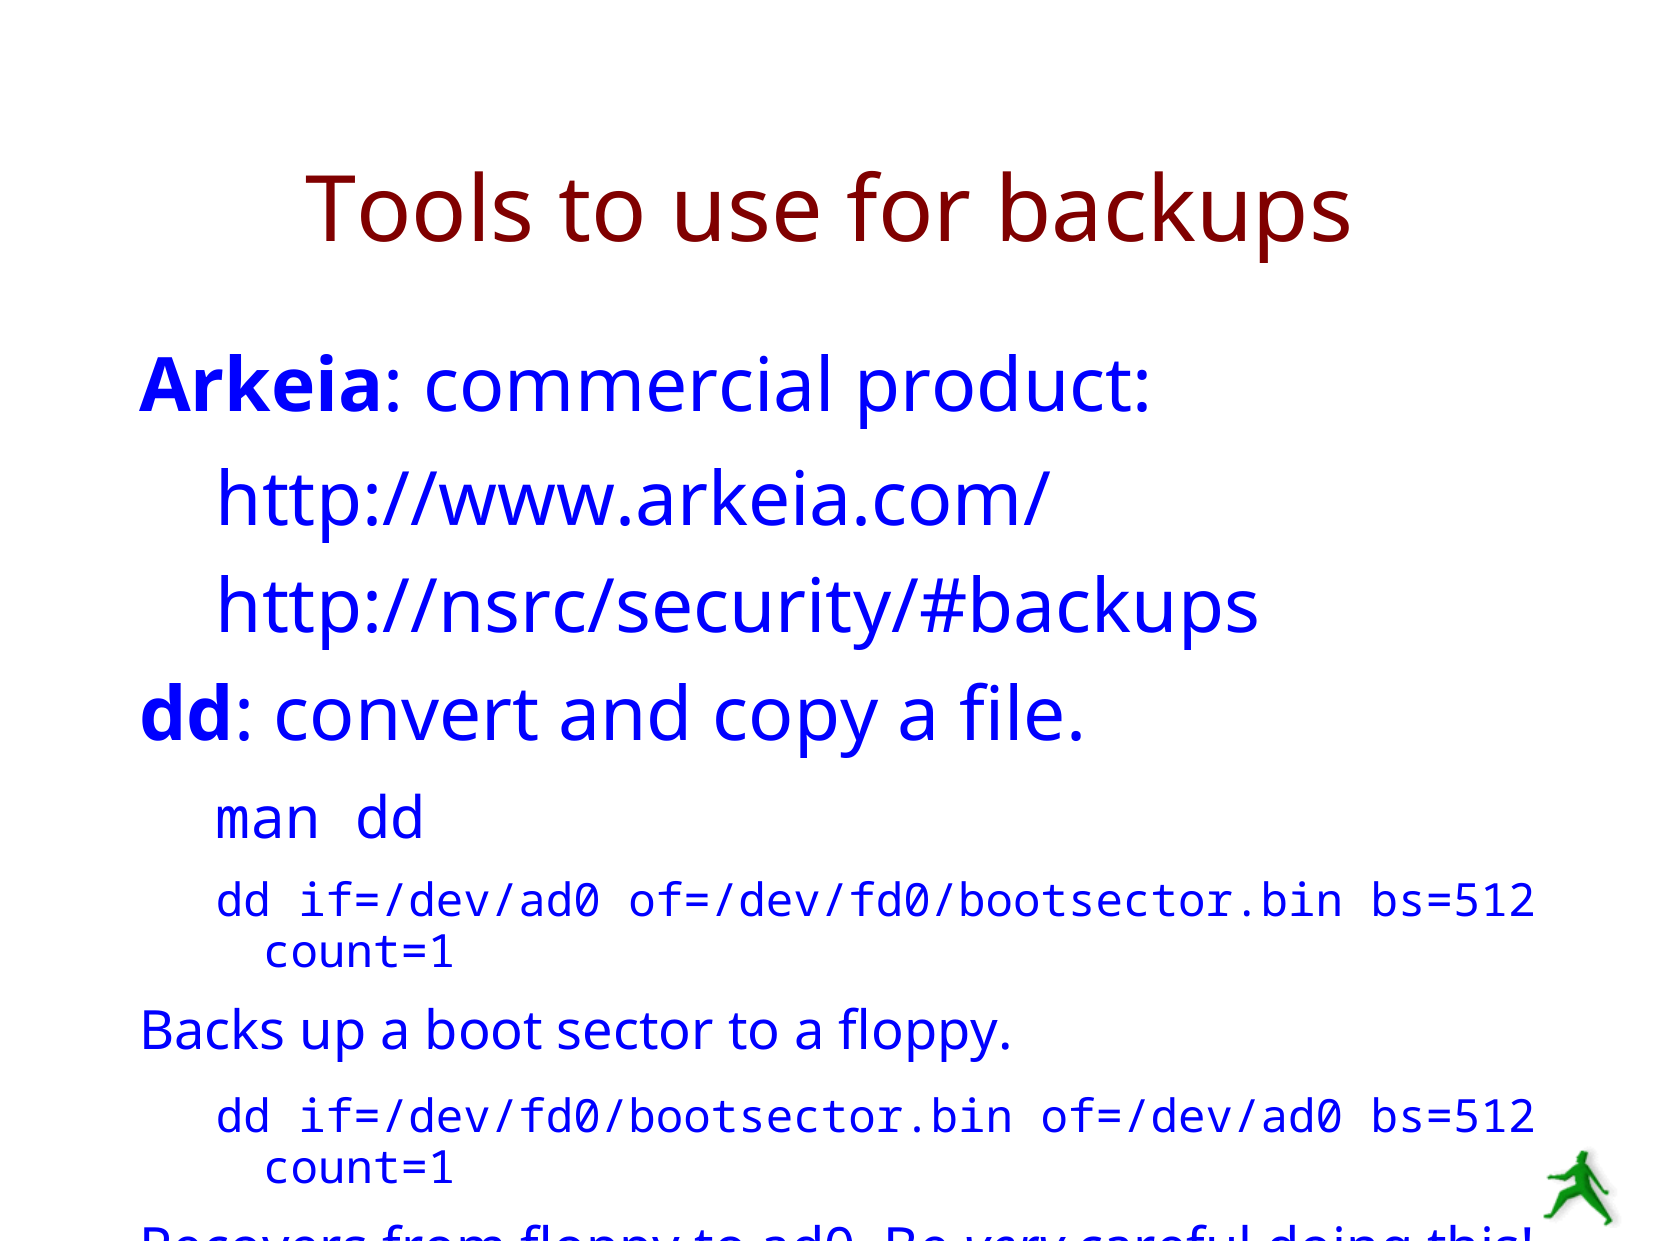

# Tools to use for backups
Arkeia: commercial product:
http://www.arkeia.com/
http://nsrc/security/#backups
dd: convert and copy a file.
man dd
dd if=/dev/ad0 of=/dev/fd0/bootsector.bin bs=512 count=1
Backs up a boot sector to a floppy.
dd if=/dev/fd0/bootsector.bin of=/dev/ad0 bs=512 count=1
Recovers from floppy to ad0. Be very careful doing this!